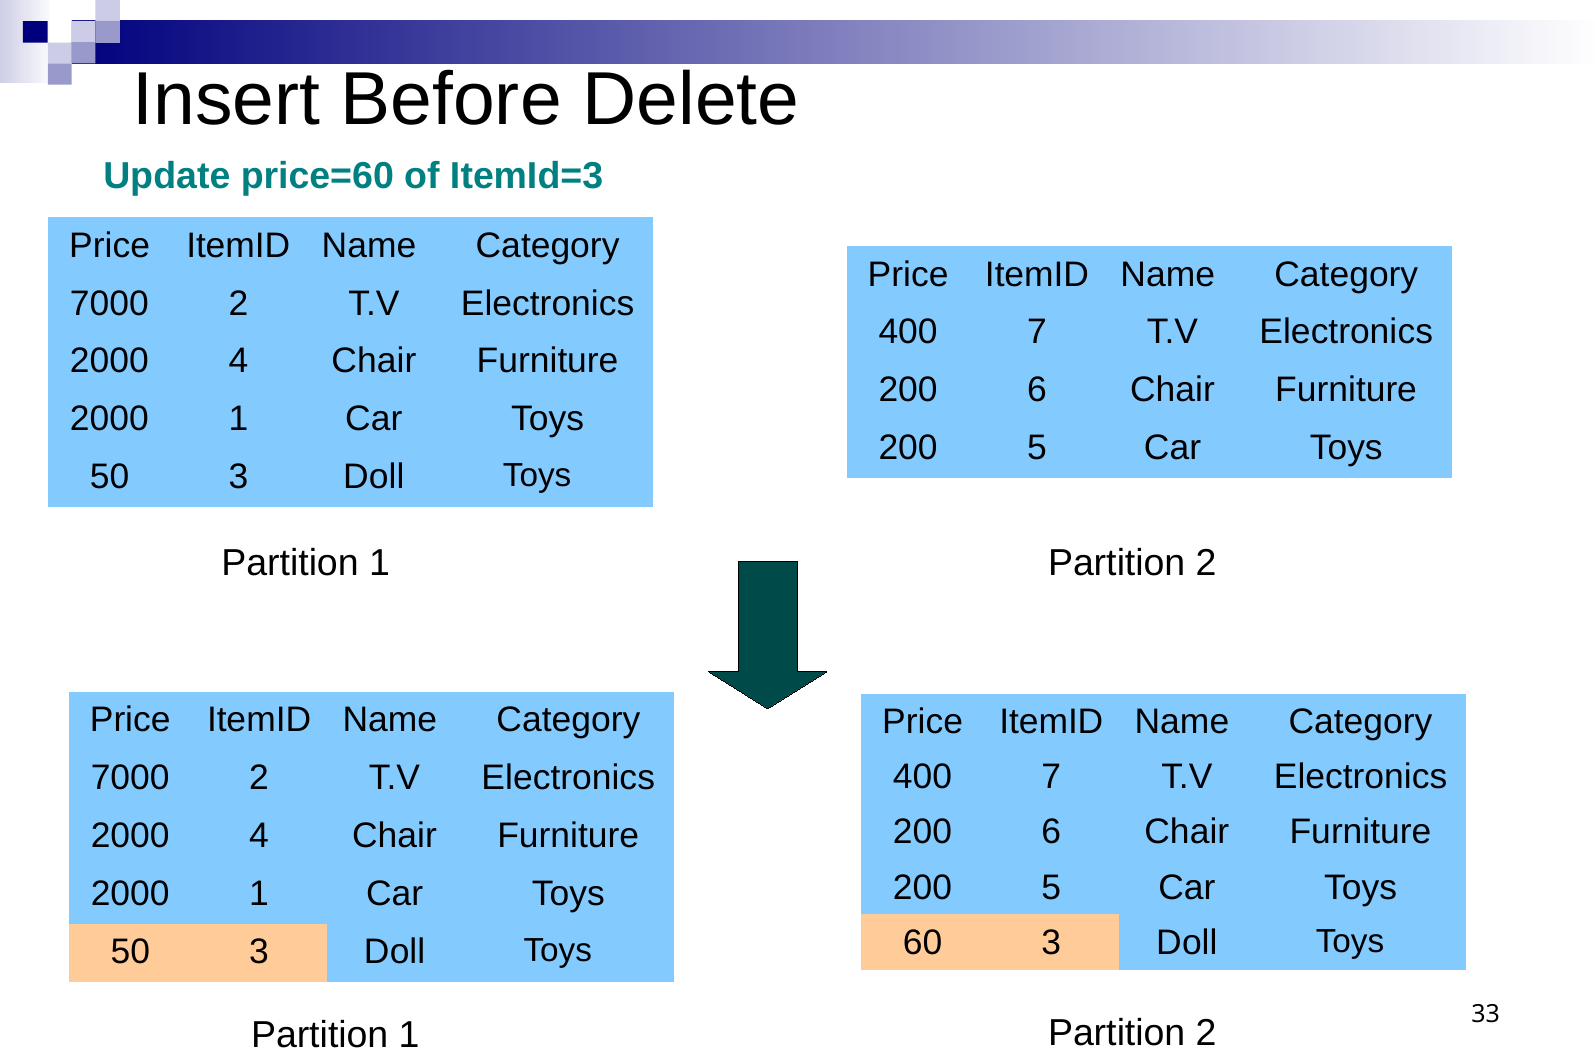

# Insert Before Delete
Update price=60 of ItemId=3
| Price | ItemID | Name | Category |
| --- | --- | --- | --- |
| 7000 | 2 | T.V | Electronics |
| 2000 | 4 | Chair | Furniture |
| 2000 | 1 | Car | Toys |
| 50 | 3 | Doll | Toys |
| Price | ItemID | Name | Category |
| --- | --- | --- | --- |
| 400 | 7 | T.V | Electronics |
| 200 | 6 | Chair | Furniture |
| 200 | 5 | Car | Toys |
Partition 1
Partition 2
| Price | ItemID | Name | Category |
| --- | --- | --- | --- |
| 7000 | 2 | T.V | Electronics |
| 2000 | 4 | Chair | Furniture |
| 2000 | 1 | Car | Toys |
| 50 | 3 | Doll | Toys |
| Price | ItemID | Name | Category |
| --- | --- | --- | --- |
| 400 | 7 | T.V | Electronics |
| 200 | 6 | Chair | Furniture |
| 200 | 5 | Car | Toys |
| 60 | 3 | Doll | Toys |
33
Partition 2
Partition 1